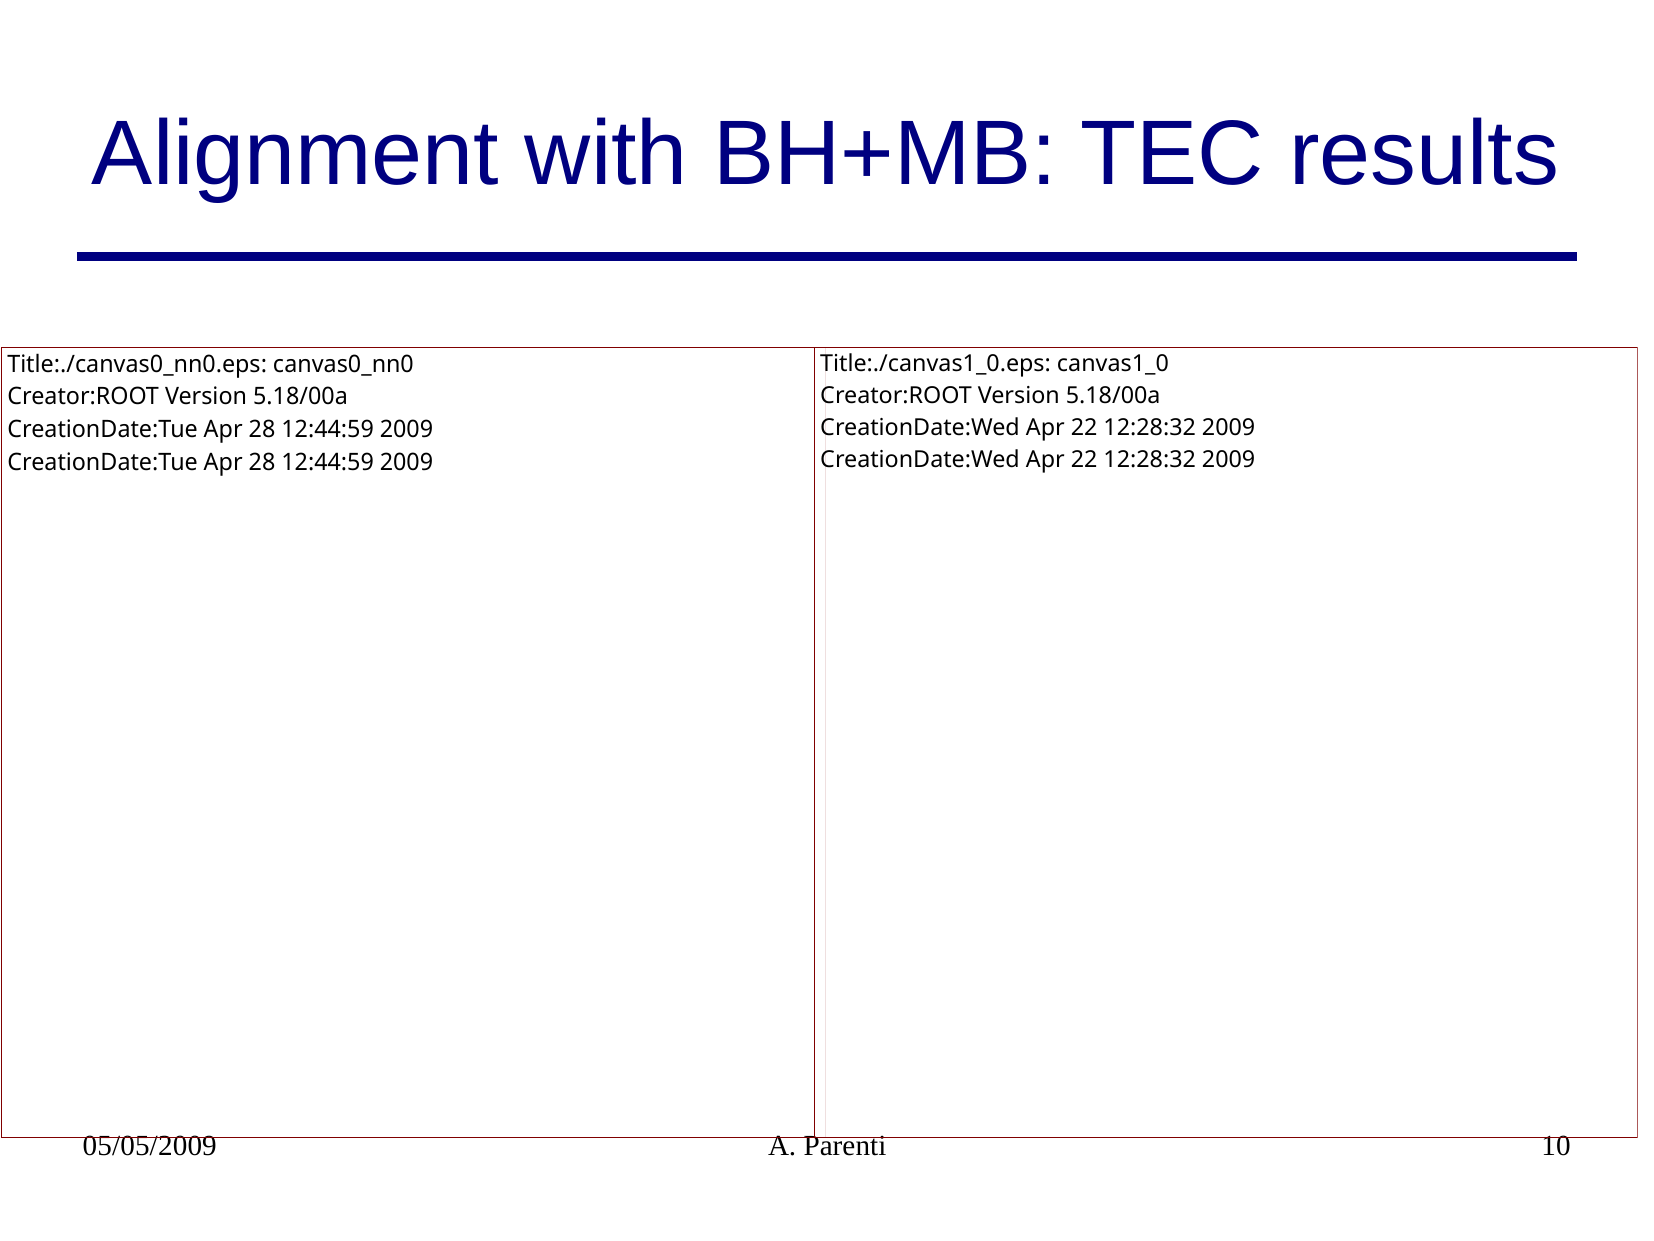

# Alignment with BH+MB: TEC results
10